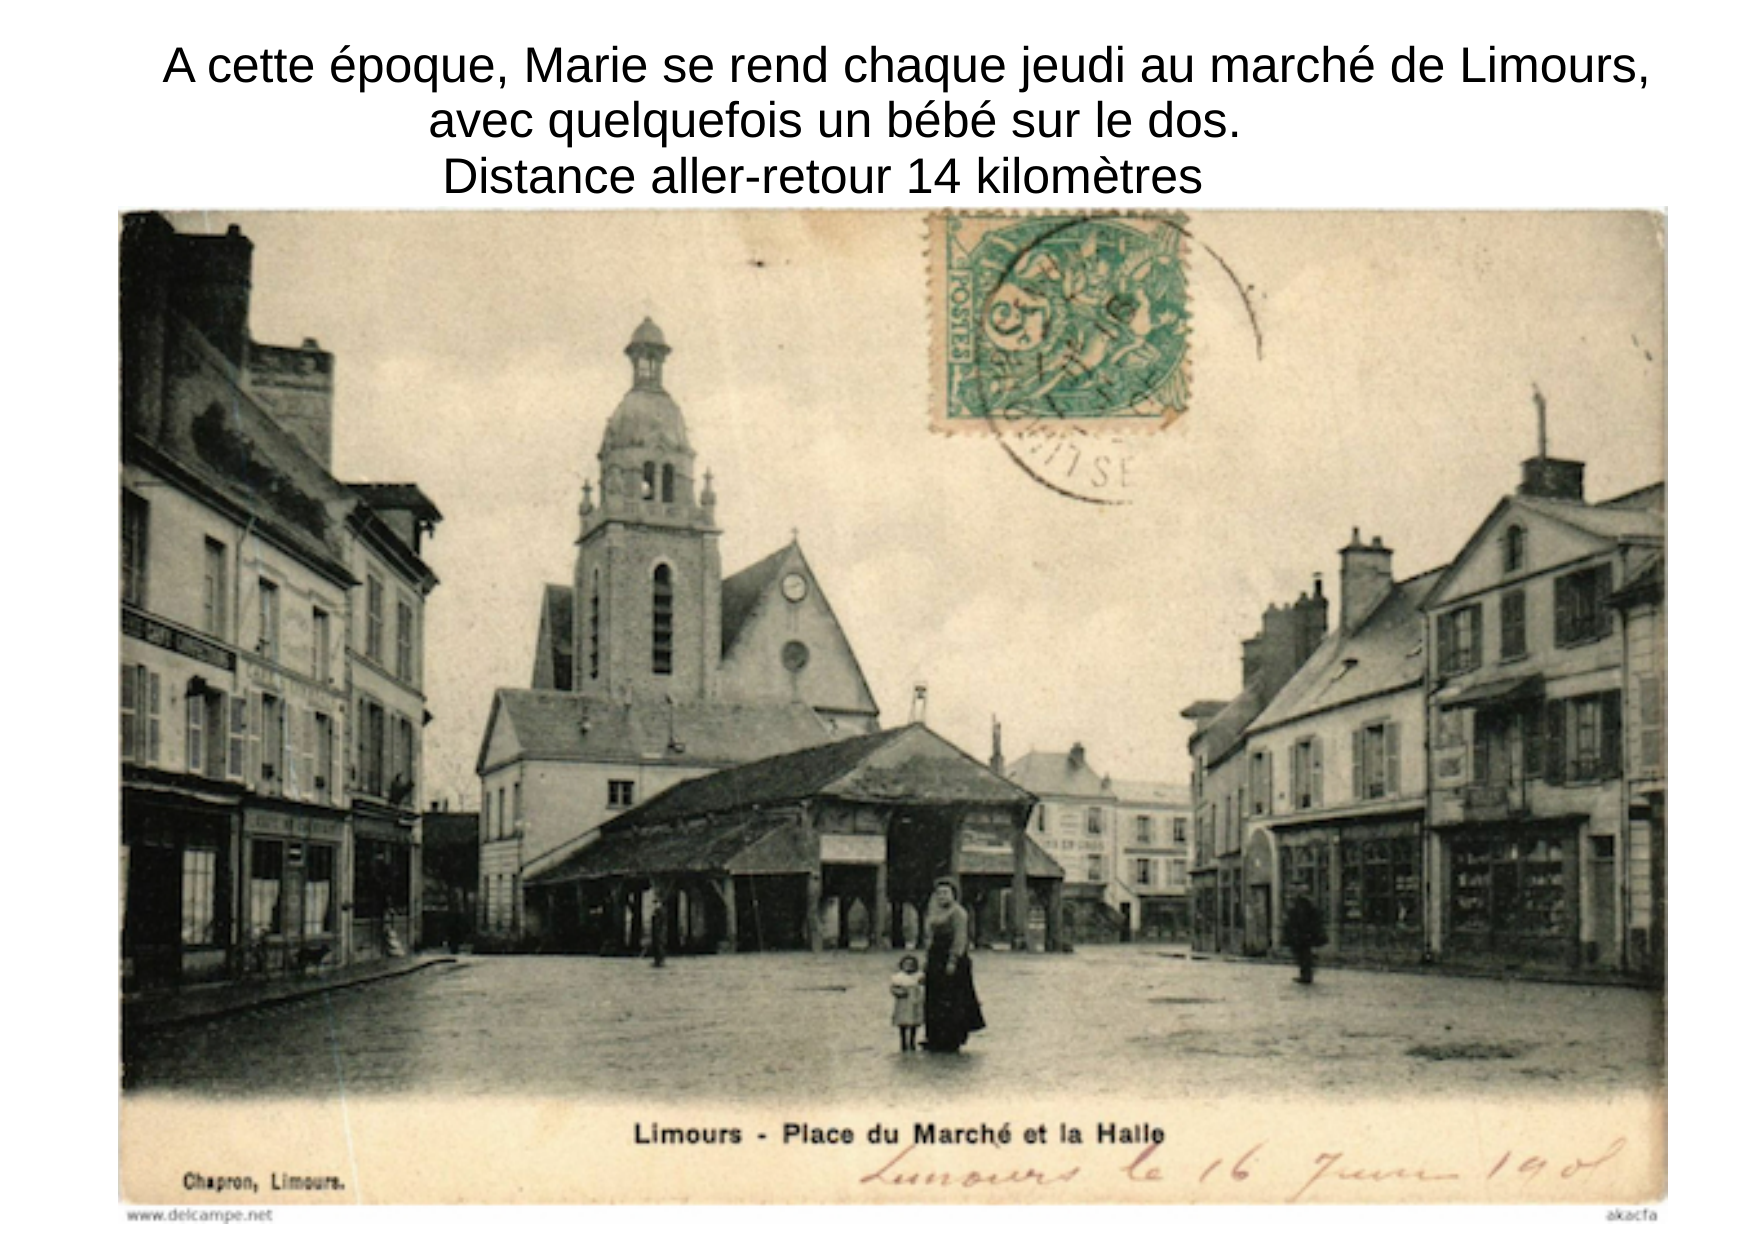

A cette époque, Marie se rend chaque jeudi au marché de Limours,
 avec quelquefois un bébé sur le dos.
 Distance aller-retour 14 kilomètres